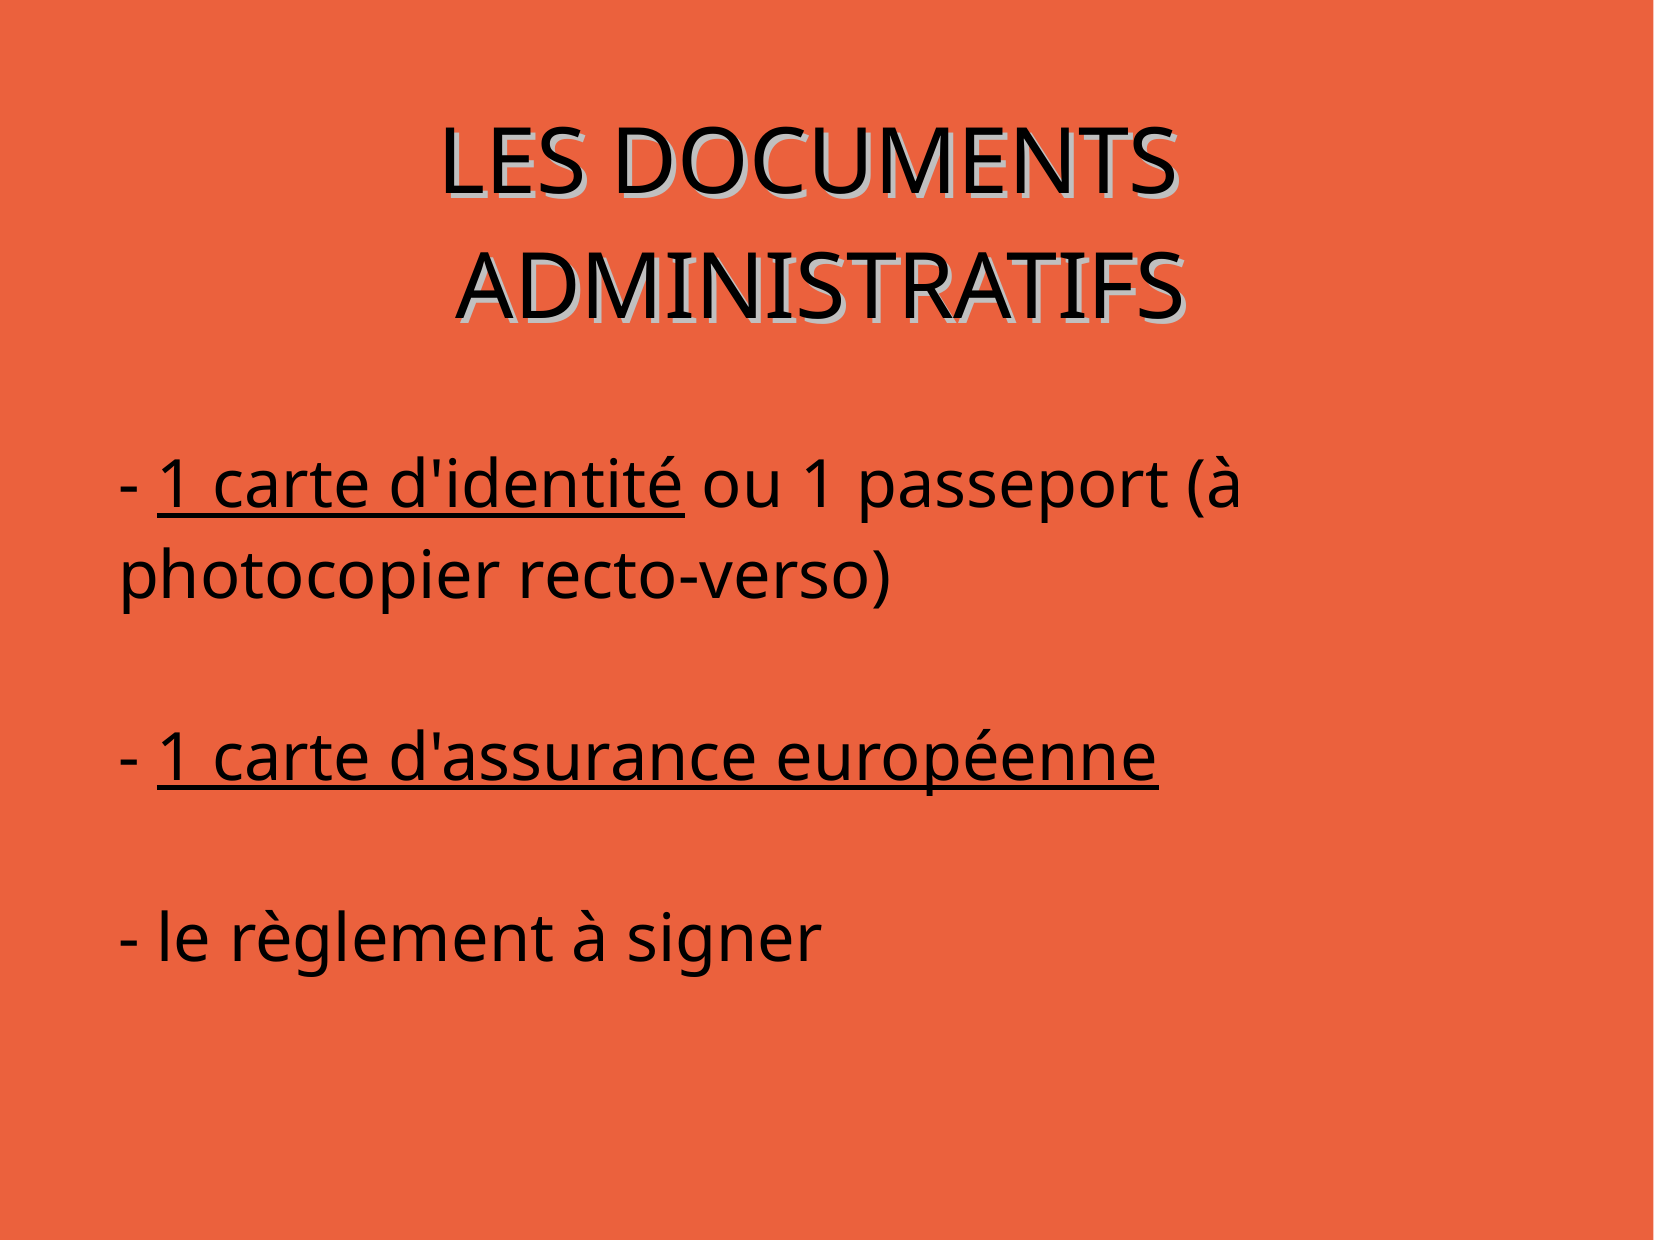

# LES DOCUMENTS ADMINISTRATIFS
- 1 carte d'identité ou 1 passeport (à photocopier recto-verso)
- 1 carte d'assurance européenne
- le règlement à signer